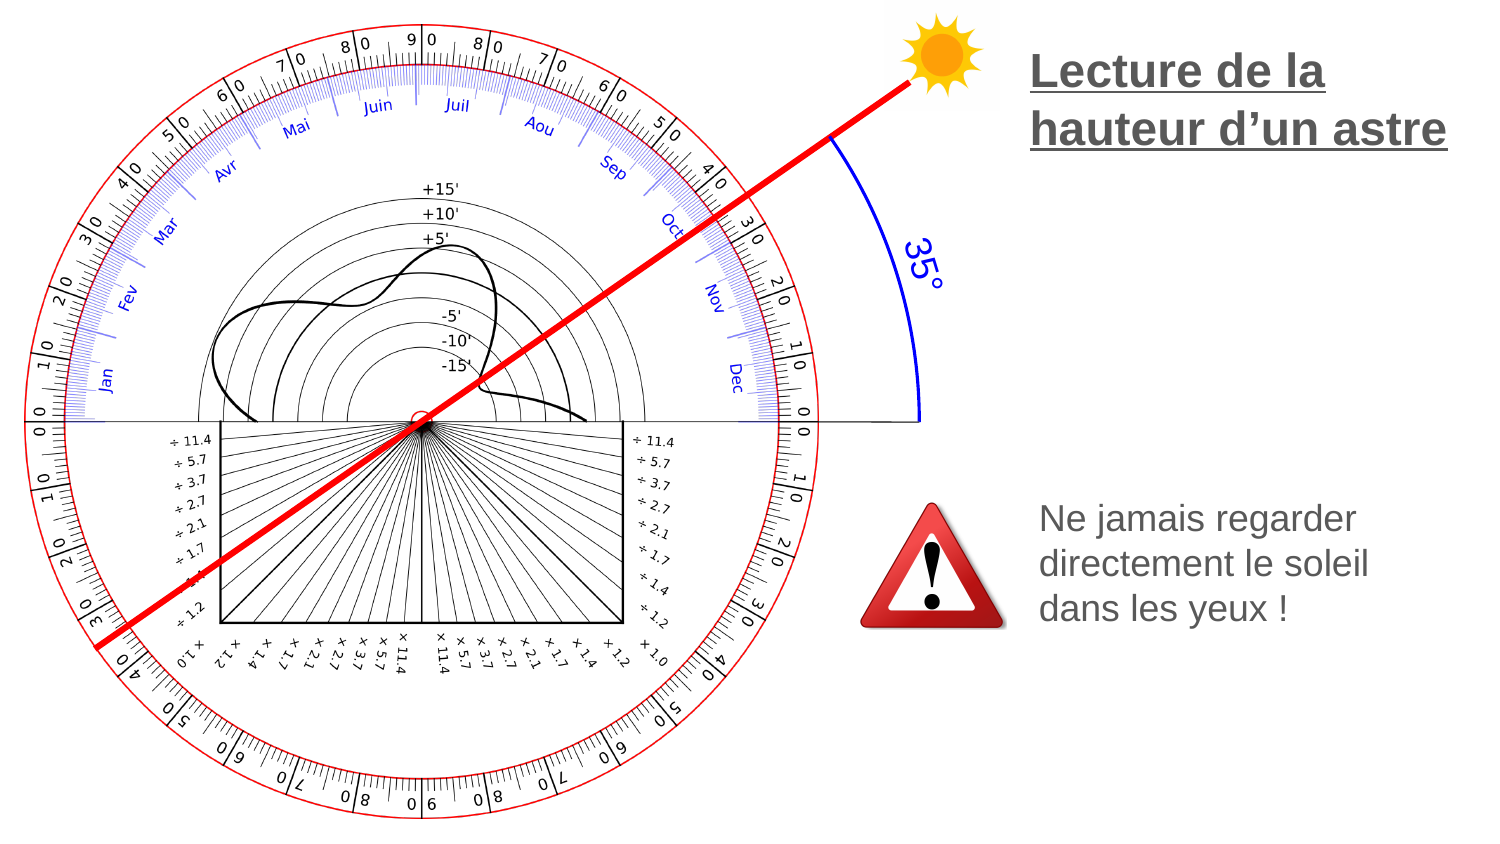

Lecture de la hauteur d’un astre
35°
Ne jamais regarder directement le soleil dans les yeux !